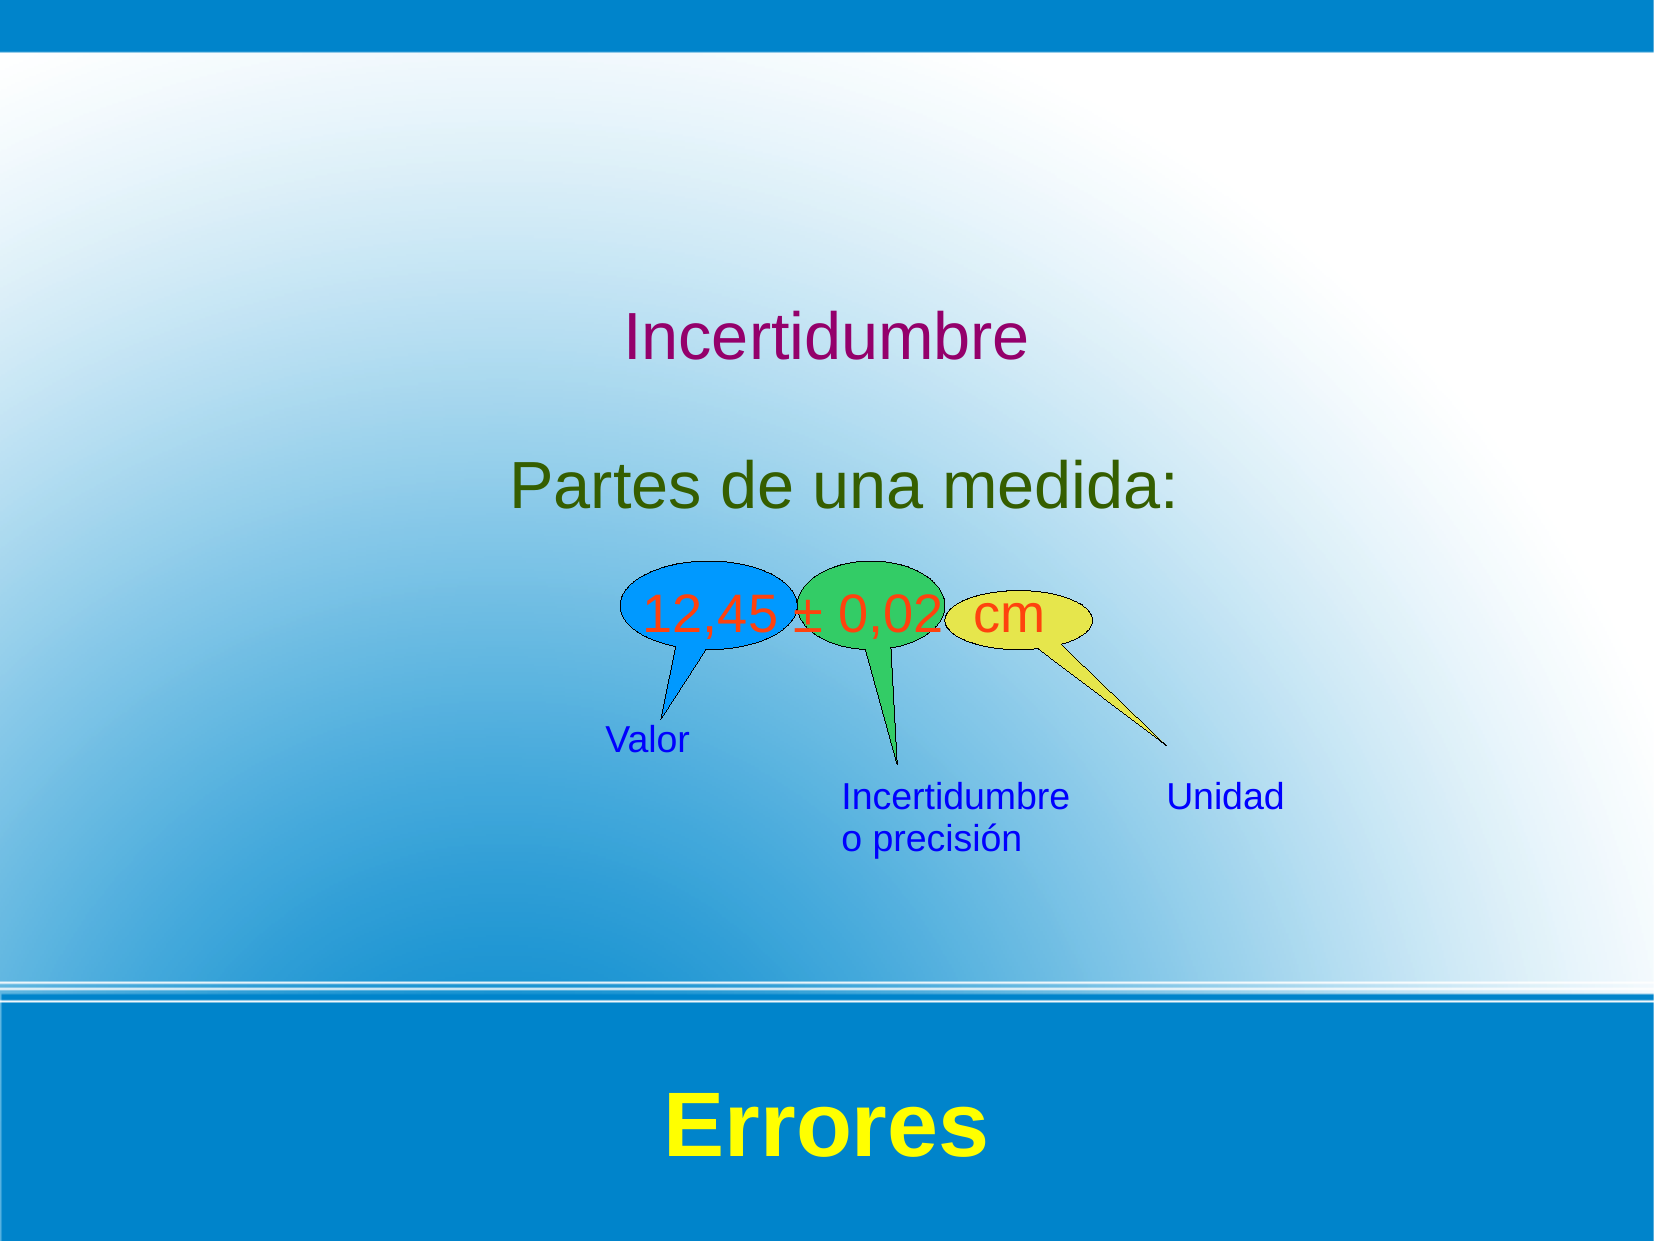

Incertidumbre
Partes de una medida:
12,45 ± 0,02 cm
Valor
Incertidumbre o precisión
Unidad
# Errores